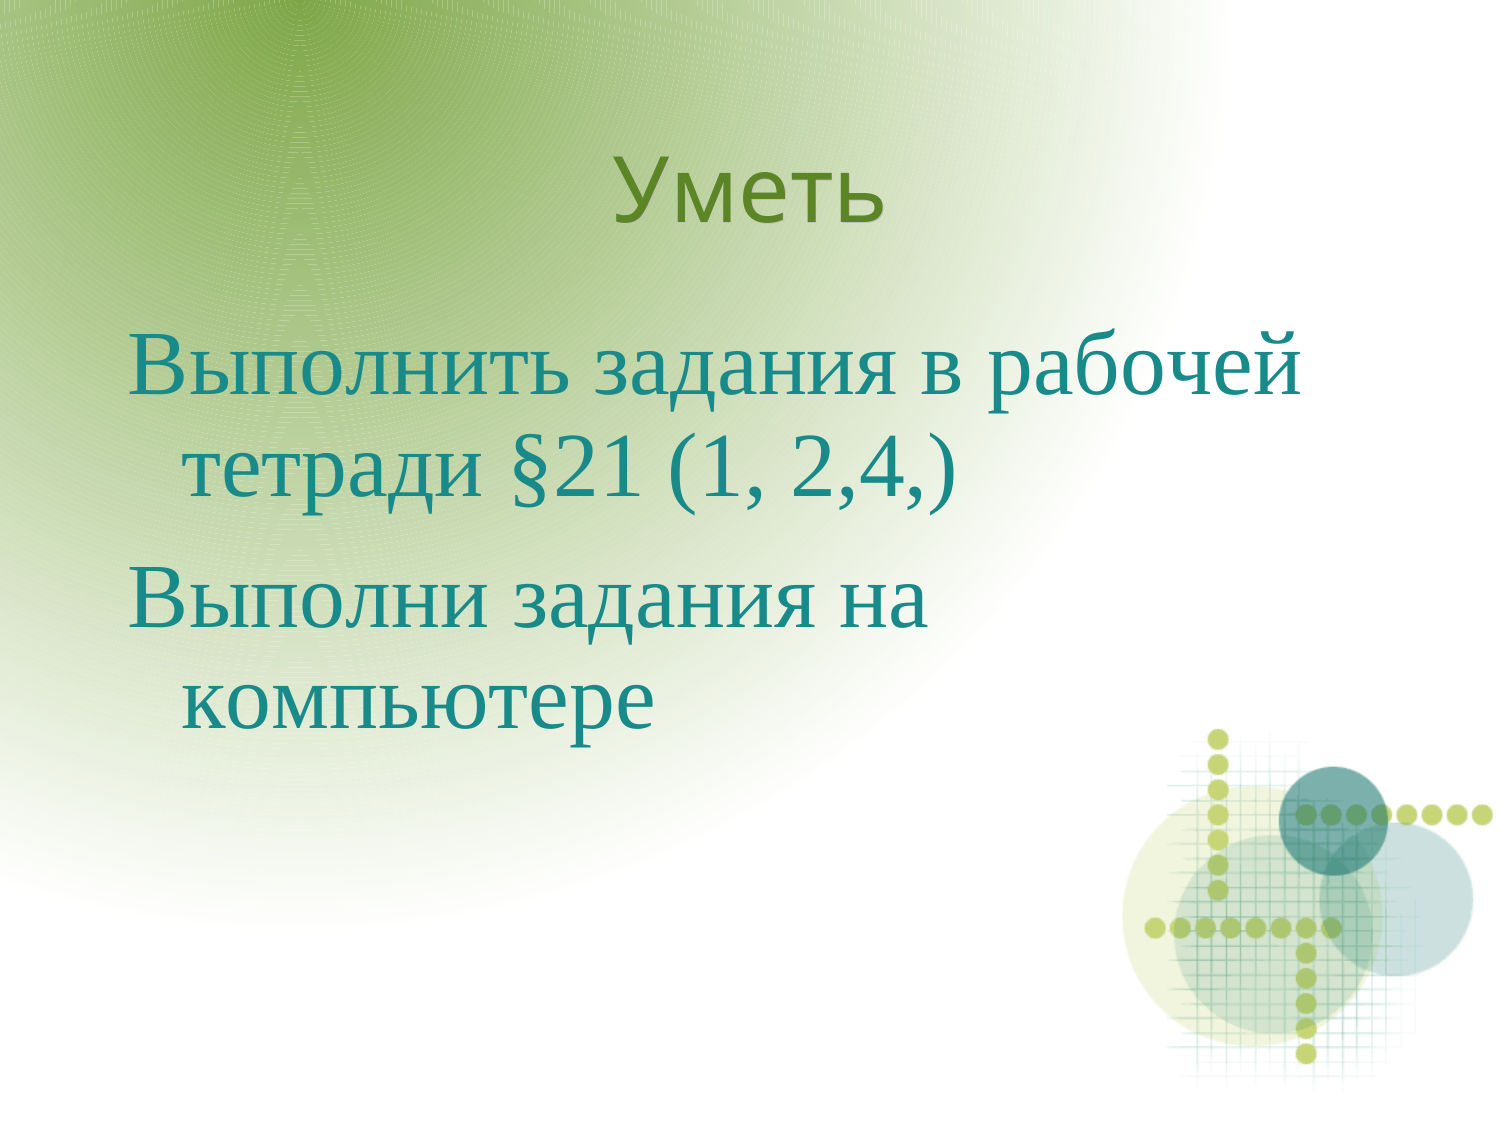

# Уметь
Выполнить задания в рабочей тетради §21 (1, 2,4,)
Выполни задания на компьютере